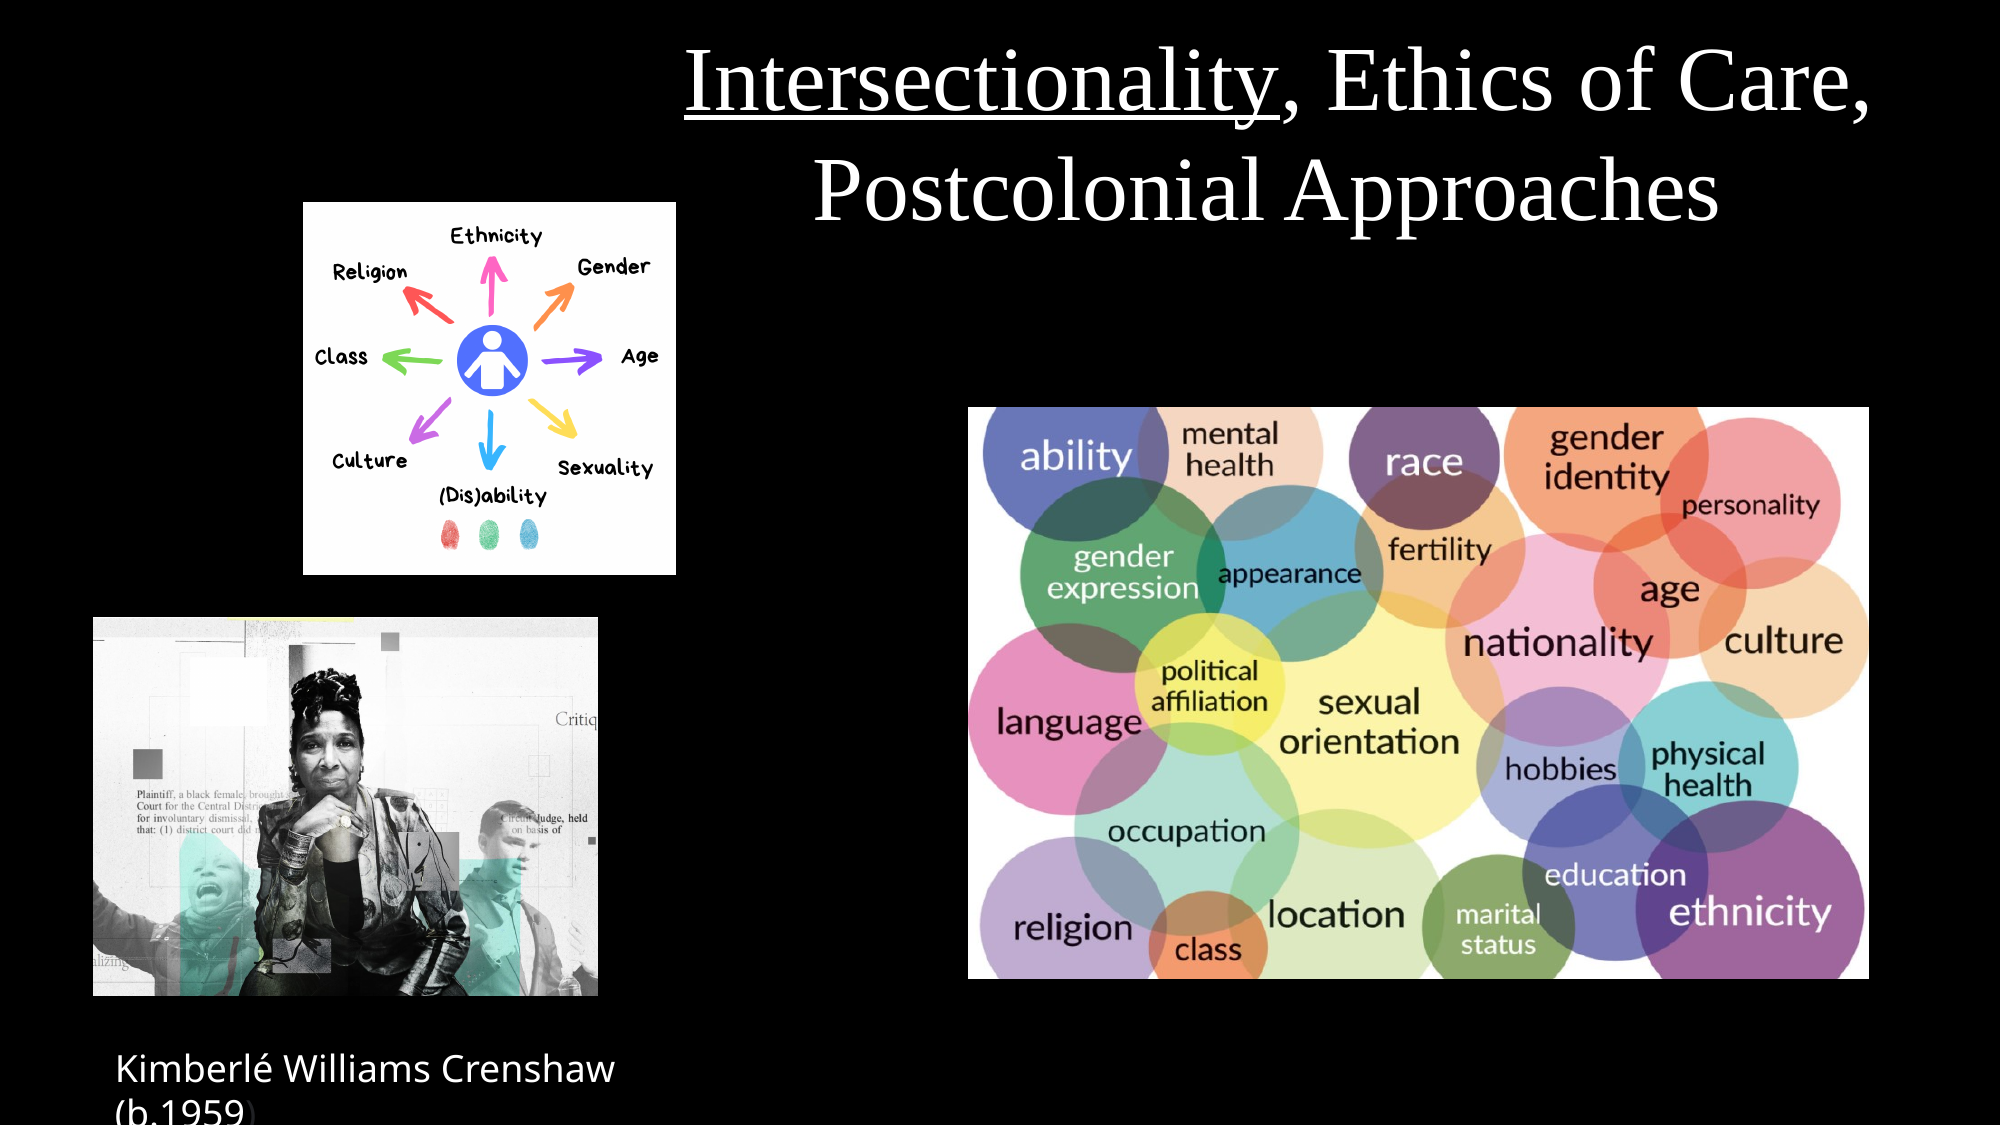

Intersectionality, Ethics of Care, Postcolonial Approaches
Kimberlé Williams Crenshaw (b.1959)